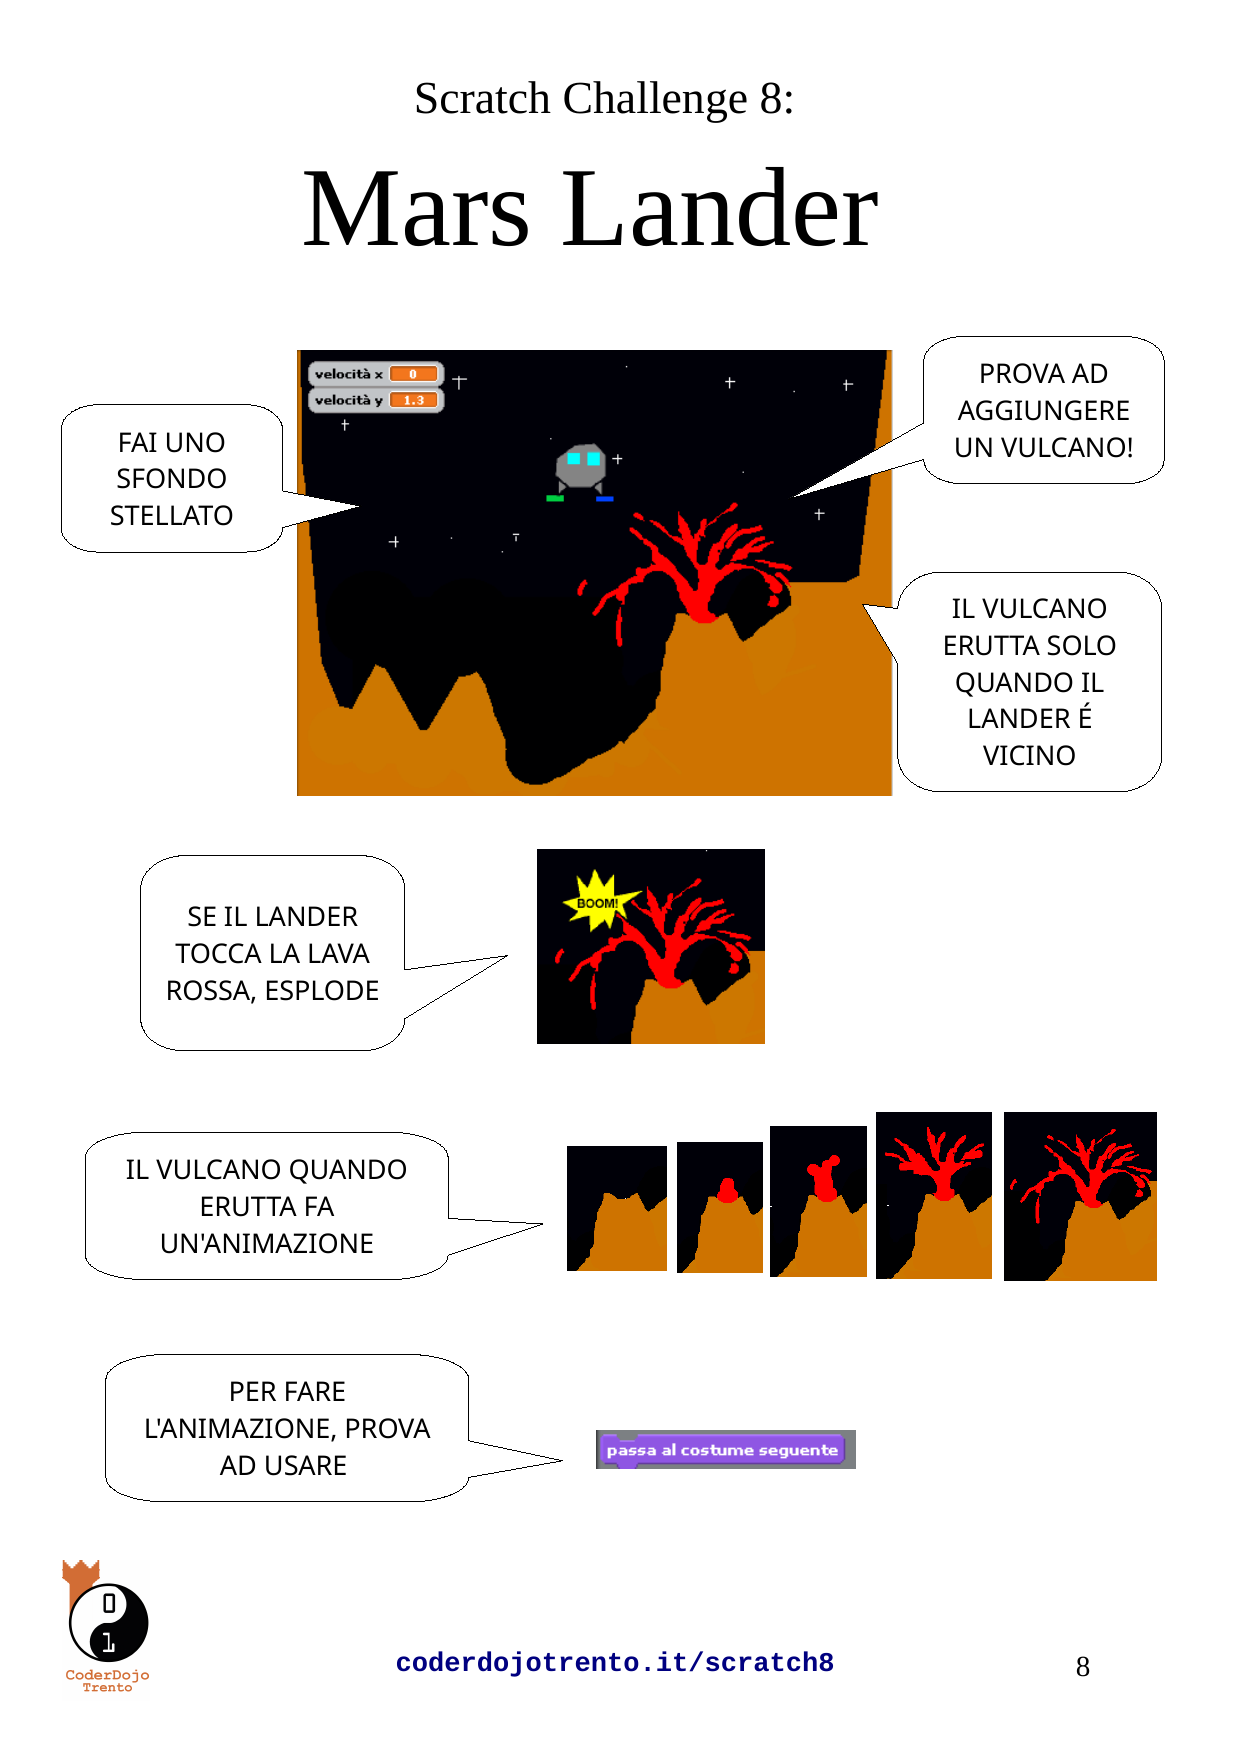

Scratch Challenge 8:
Mars Lander
PROVA AD AGGIUNGERE UN VULCANO!
FAI UNO SFONDO STELLATO
IL VULCANO ERUTTA SOLO QUANDO IL LANDER É VICINO
SE IL LANDER TOCCA LA LAVA ROSSA, ESPLODE
IL VULCANO QUANDO ERUTTA FA UN'ANIMAZIONE
PER FARE L'ANIMAZIONE, PROVA AD USARE
coderdojotrento.it/scratch8